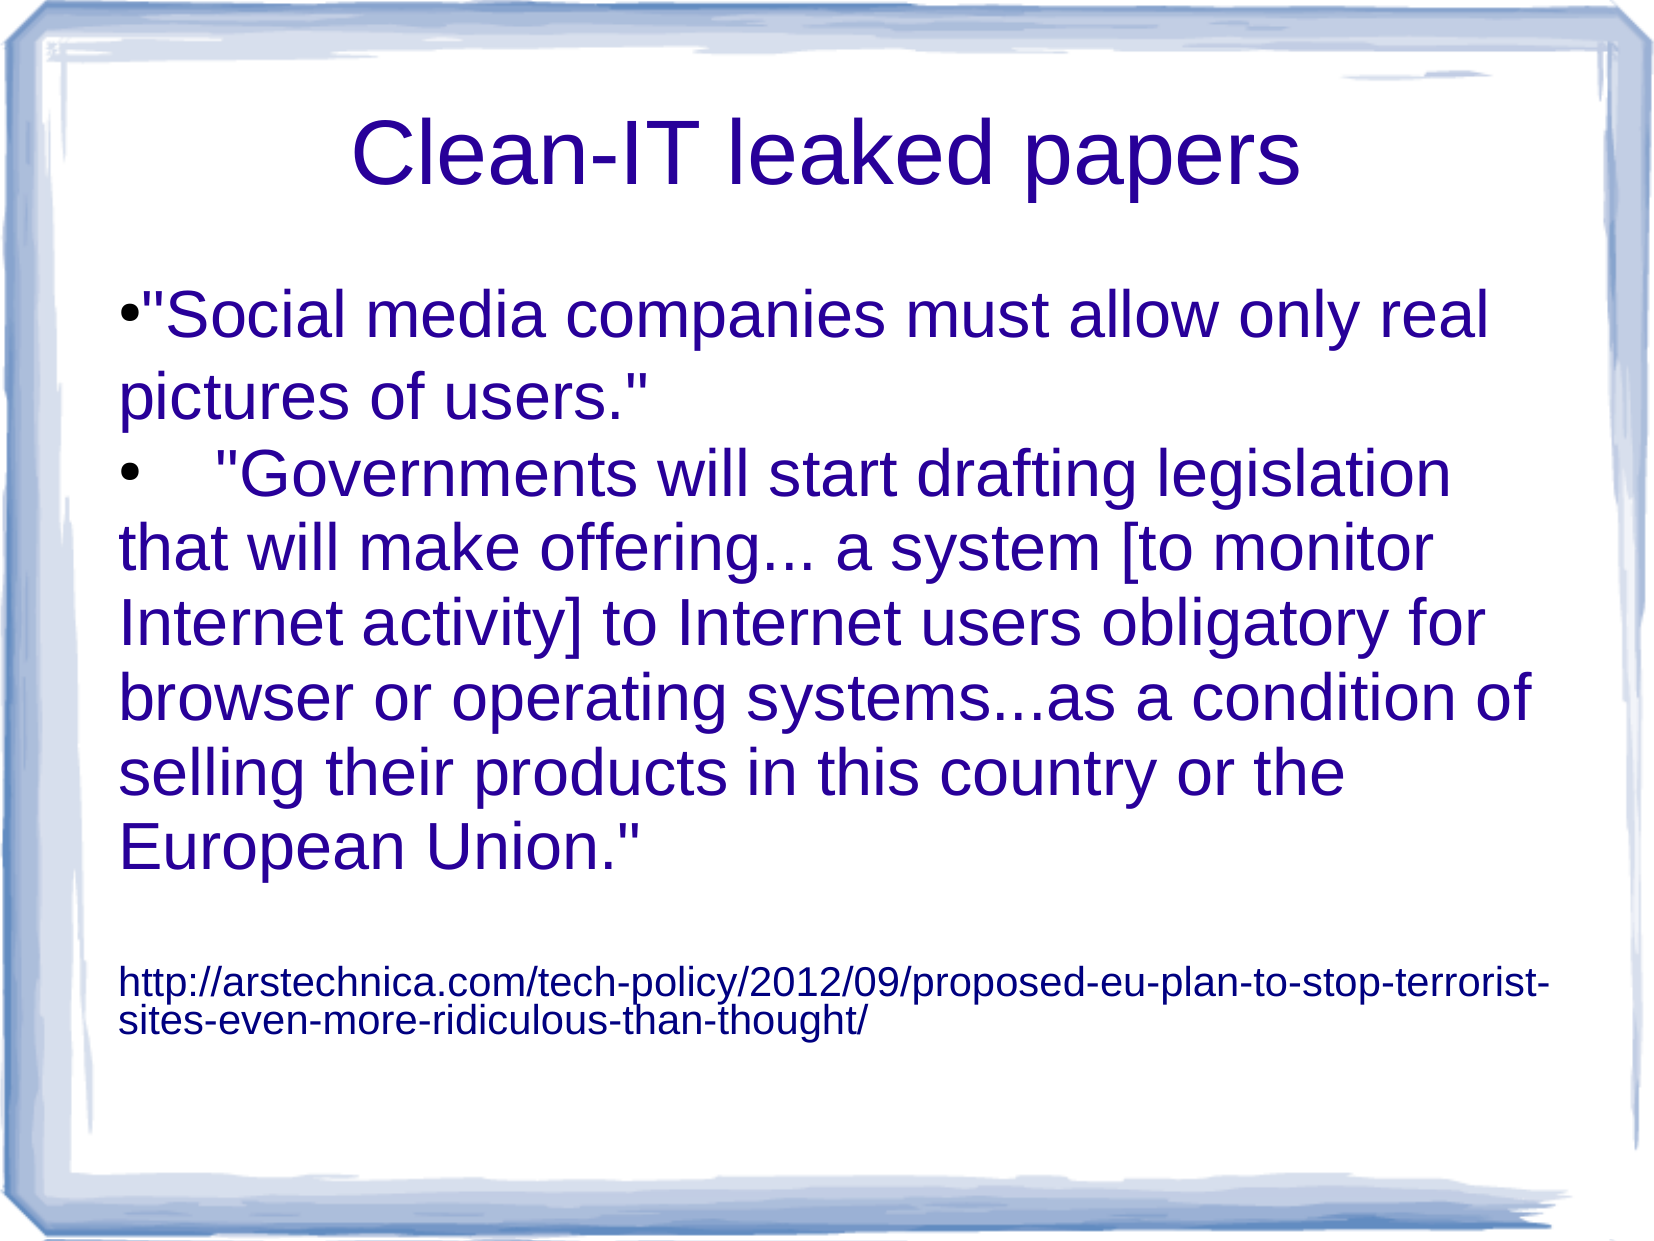

# Clean-IT leaked papers
"Social media companies must allow only real pictures of users."
 "Governments will start drafting legislation that will make offering... a system [to monitor Internet activity] to Internet users obligatory for browser or operating systems...as a condition of selling their products in this country or the European Union."
http://arstechnica.com/tech-policy/2012/09/proposed-eu-plan-to-stop-terrorist-sites-even-more-ridiculous-than-thought/